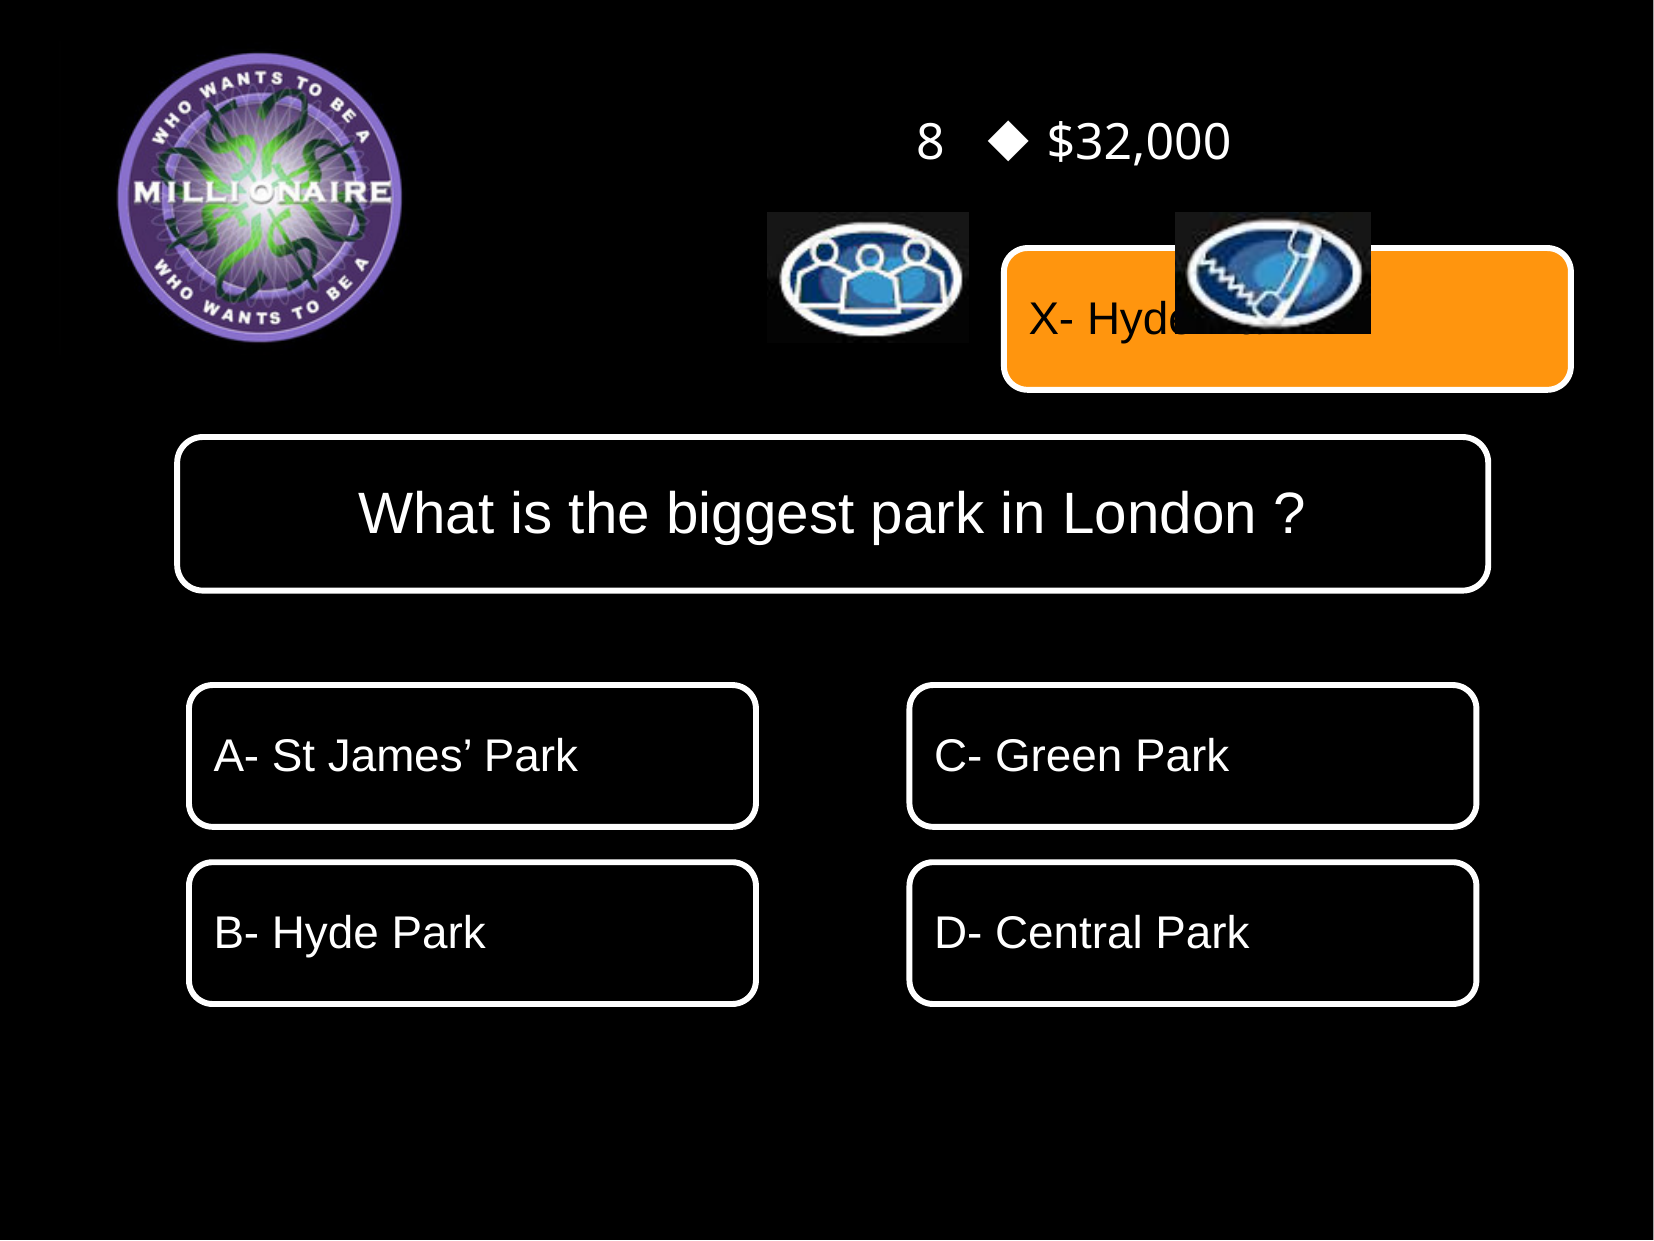

8  $32,000
X- Hyde Park
What is the biggest park in London ?
A- St James’ Park
C- Green Park
B- Hyde Park
D- Central Park